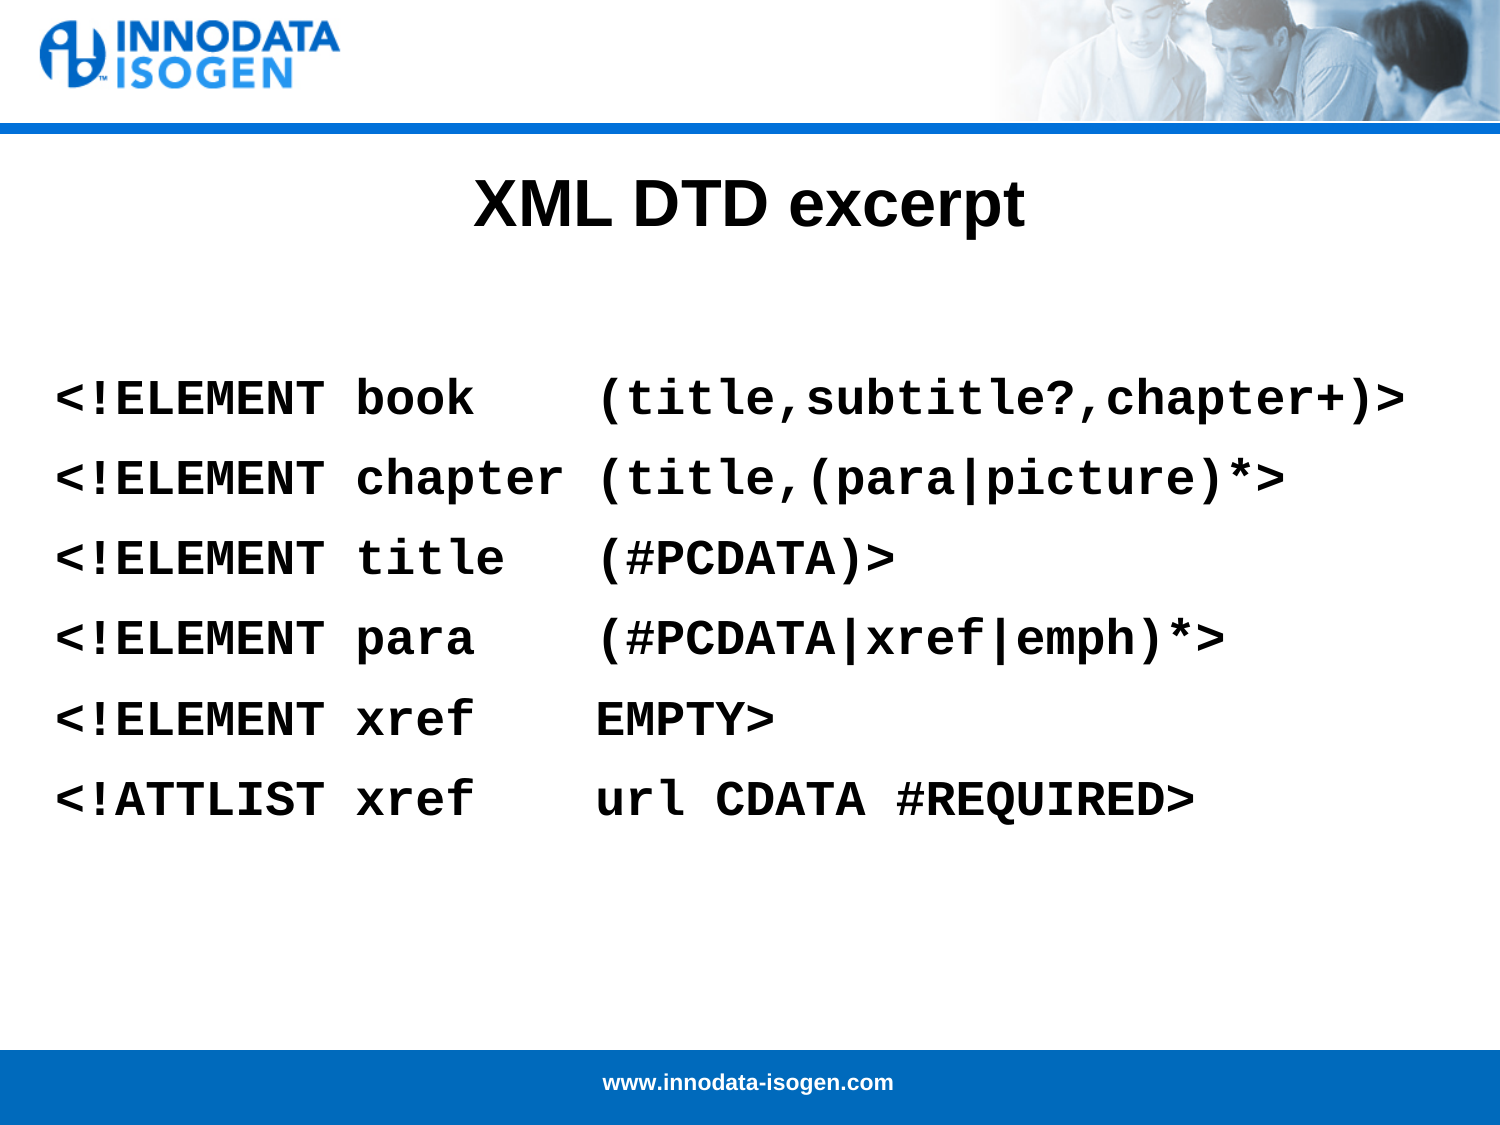

# XML DTD excerpt
<!ELEMENT book (title,subtitle?,chapter+)>
<!ELEMENT chapter (title,(para|picture)*>
<!ELEMENT title (#PCDATA)>
<!ELEMENT para (#PCDATA|xref|emph)*>
<!ELEMENT xref EMPTY>
<!ATTLIST xref url CDATA #REQUIRED>